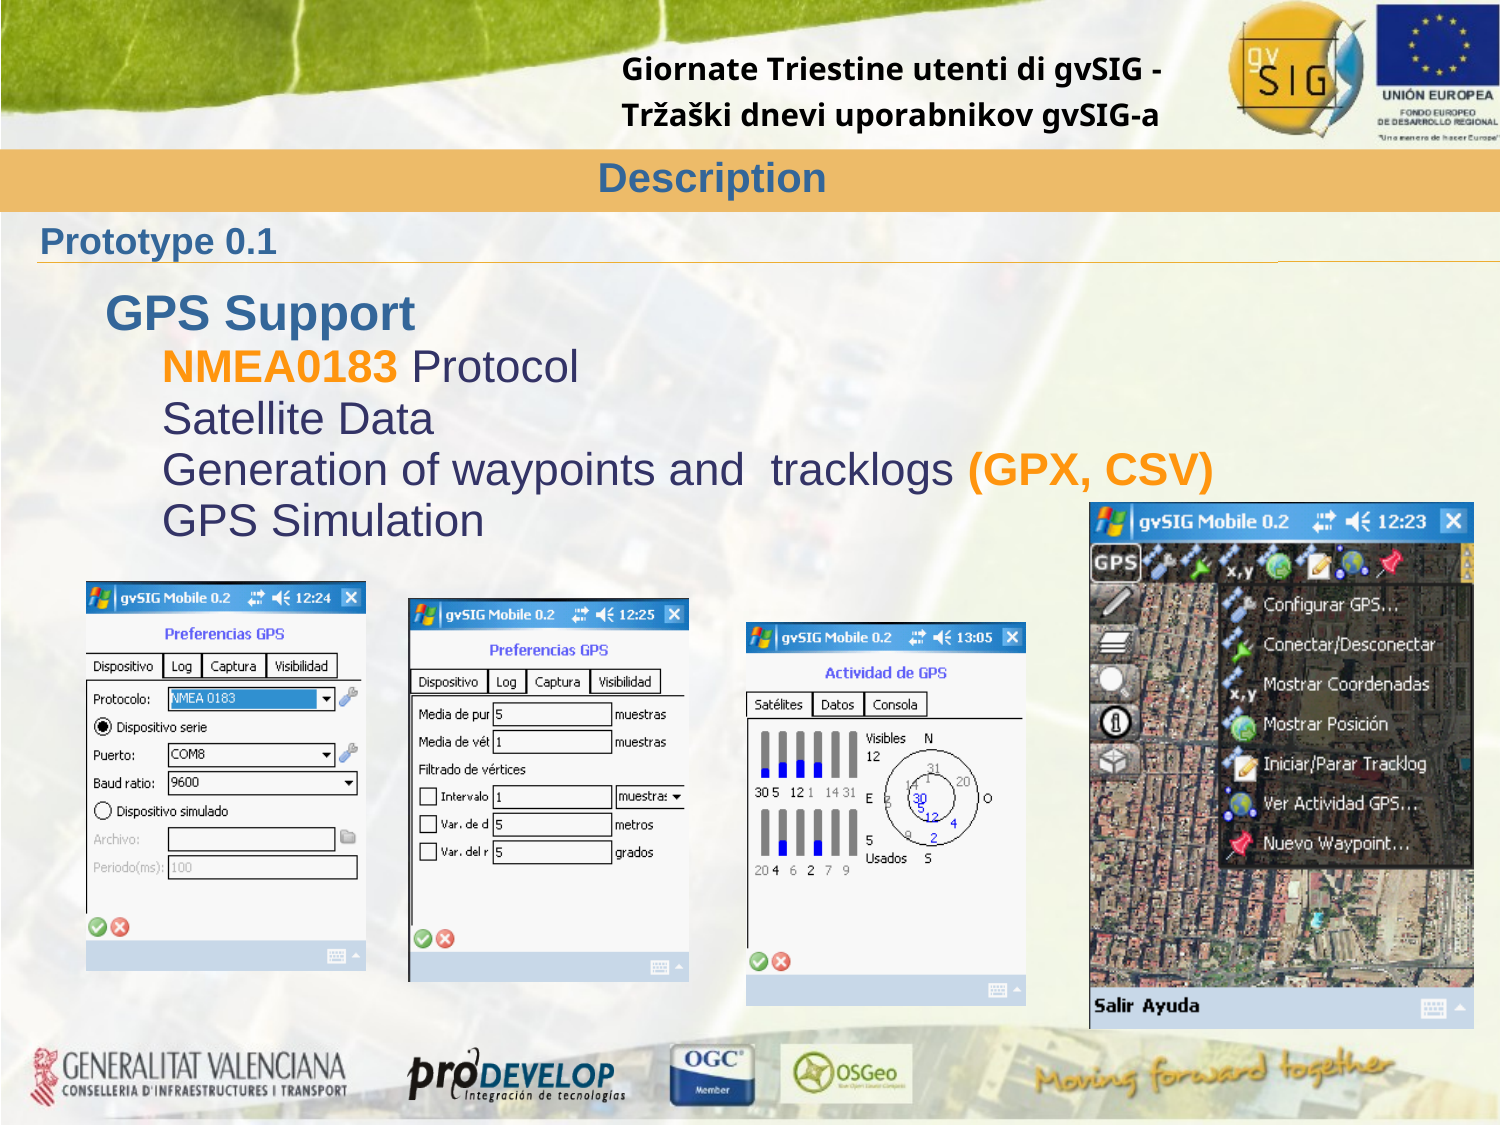

Description
 GPS Support
NMEA0183 Protocol
Satellite Data
Generation of waypoints and tracklogs (GPX, CSV)
GPS Simulation
Prototype 0.1